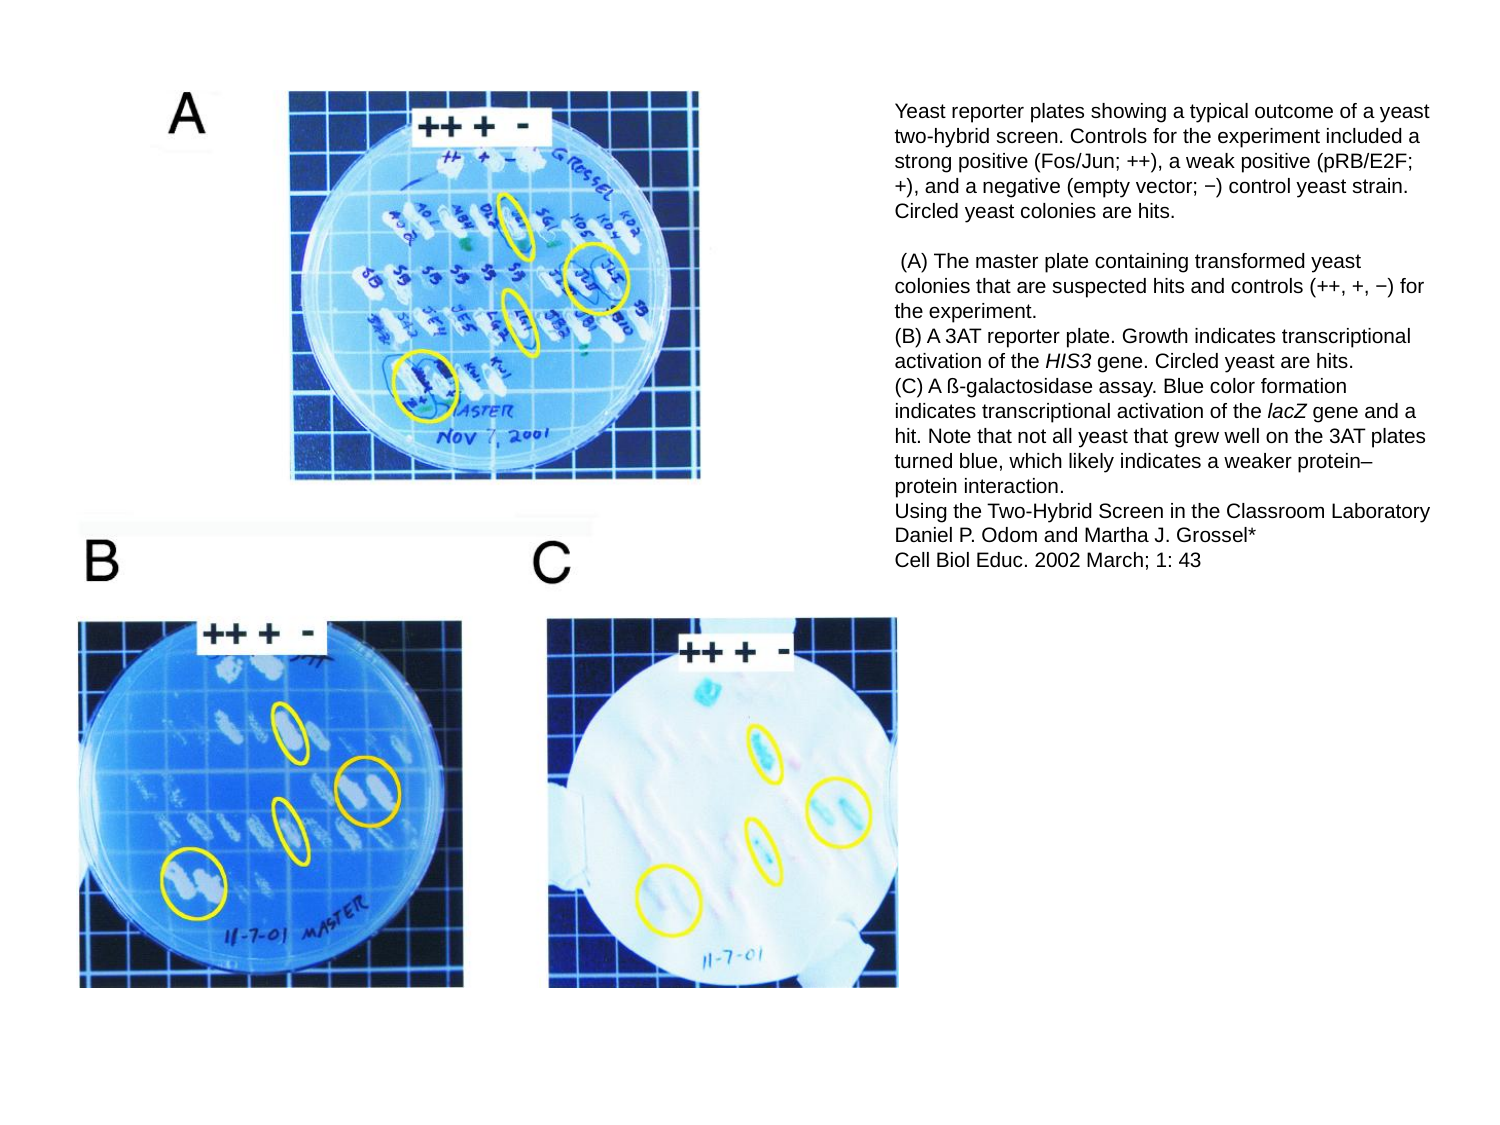

Yeast reporter plates showing a typical outcome of a yeast two-hybrid screen. Controls for the experiment included a strong positive (Fos/Jun; ++), a weak positive (pRB/E2F; +), and a negative (empty vector; −) control yeast strain. Circled yeast colonies are hits.
 (A) The master plate containing transformed yeast colonies that are suspected hits and controls (++, +, −) for the experiment.
(B) A 3AT reporter plate. Growth indicates transcriptional activation of the HIS3 gene. Circled yeast are hits.
(C) A ß-galactosidase assay. Blue color formation indicates transcriptional activation of the lacZ gene and a hit. Note that not all yeast that grew well on the 3AT plates turned blue, which likely indicates a weaker protein–protein interaction.
Using the Two-Hybrid Screen in the Classroom Laboratory
Daniel P. Odom and Martha J. Grossel*
Cell Biol Educ. 2002 March; 1: 43